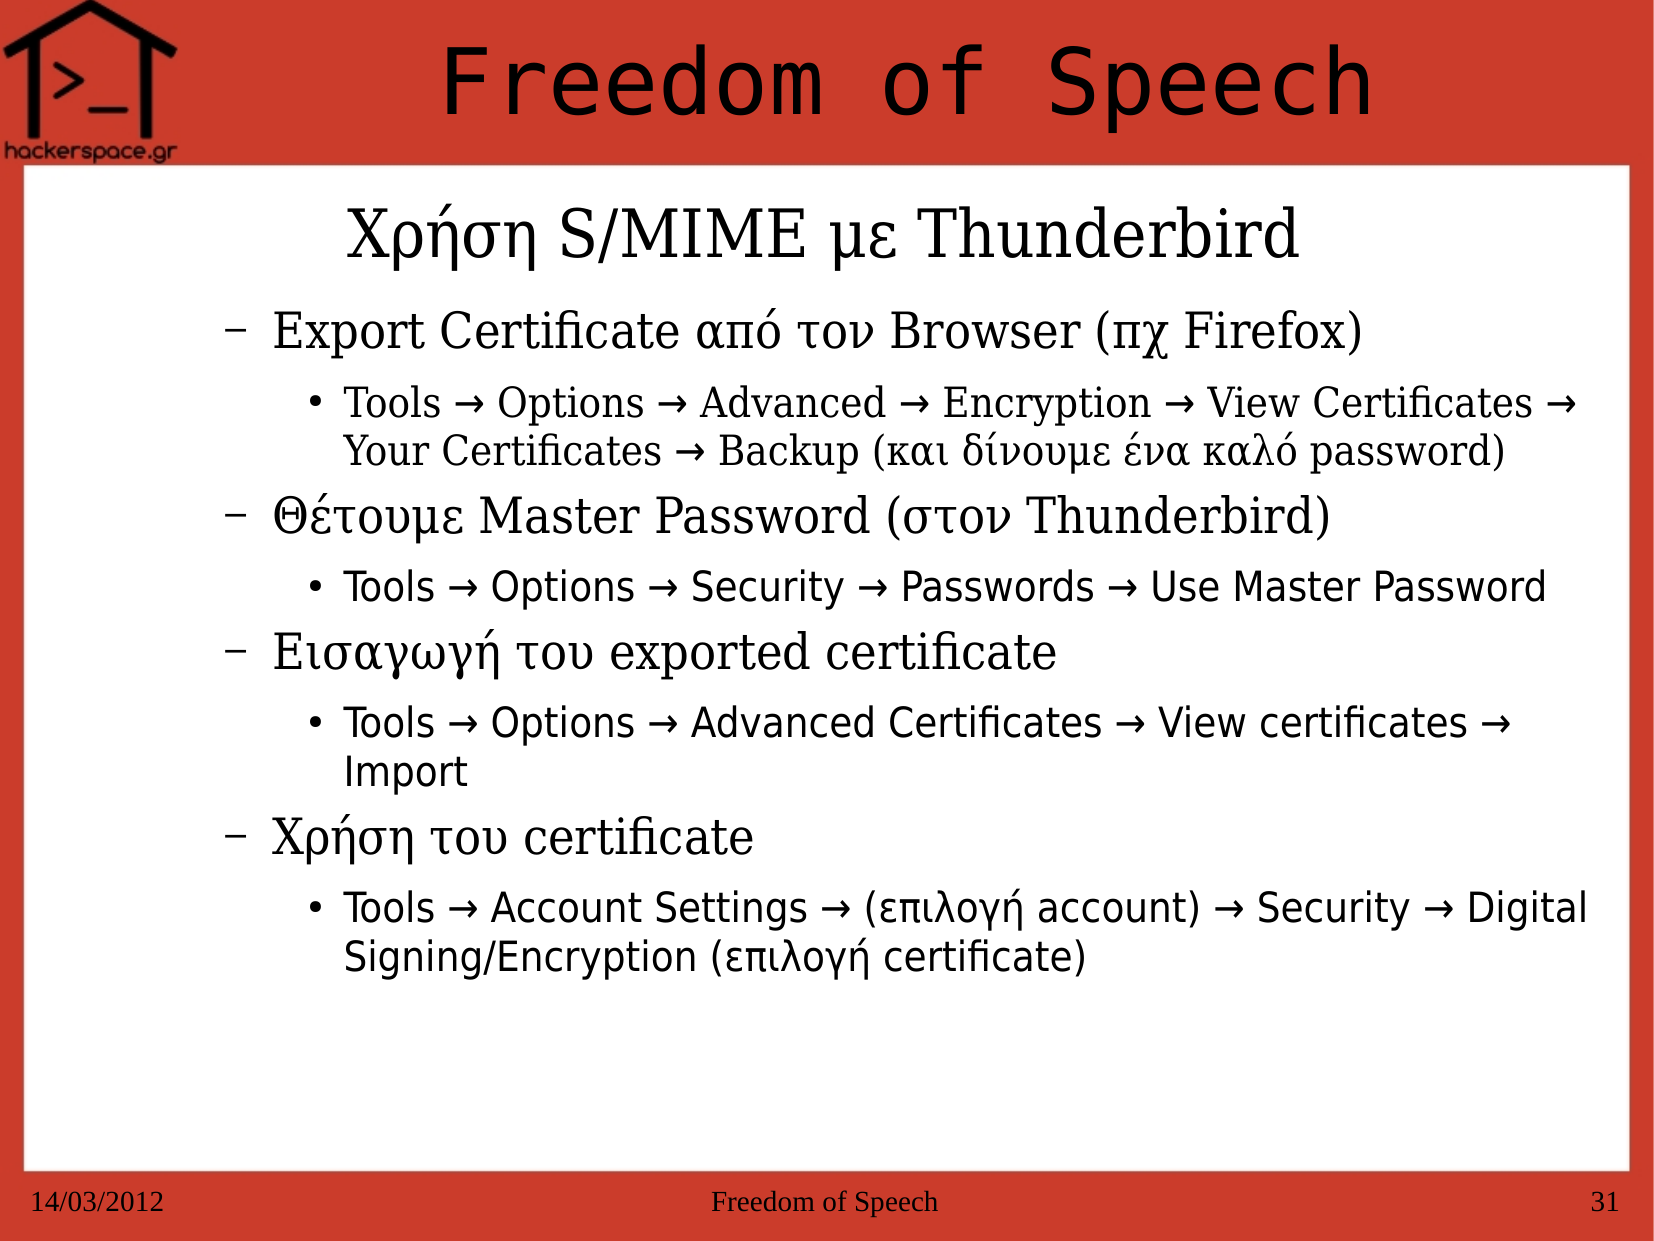

# Freedom of Speech
Χρήση S/MIME με Thunderbird
Export Certificate από τον Browser (πχ Firefox)
Tools → Options → Advanced → Encryption → View Certificates → Your Certificates → Backup (και δίνουμε ένα καλό password)
Θέτουμε Master Password (στον Thunderbird)
Tools → Options → Security → Passwords → Use Master Password
Εισαγωγή του exported certificate
Tools → Options → Advanced Certificates → View certificates → Import
Χρήση του certificate
Tools → Account Settings → (επιλογή account) → Security → Digital Signing/Encryption (επιλογή certificate)
14/03/2012
Freedom of Speech
31